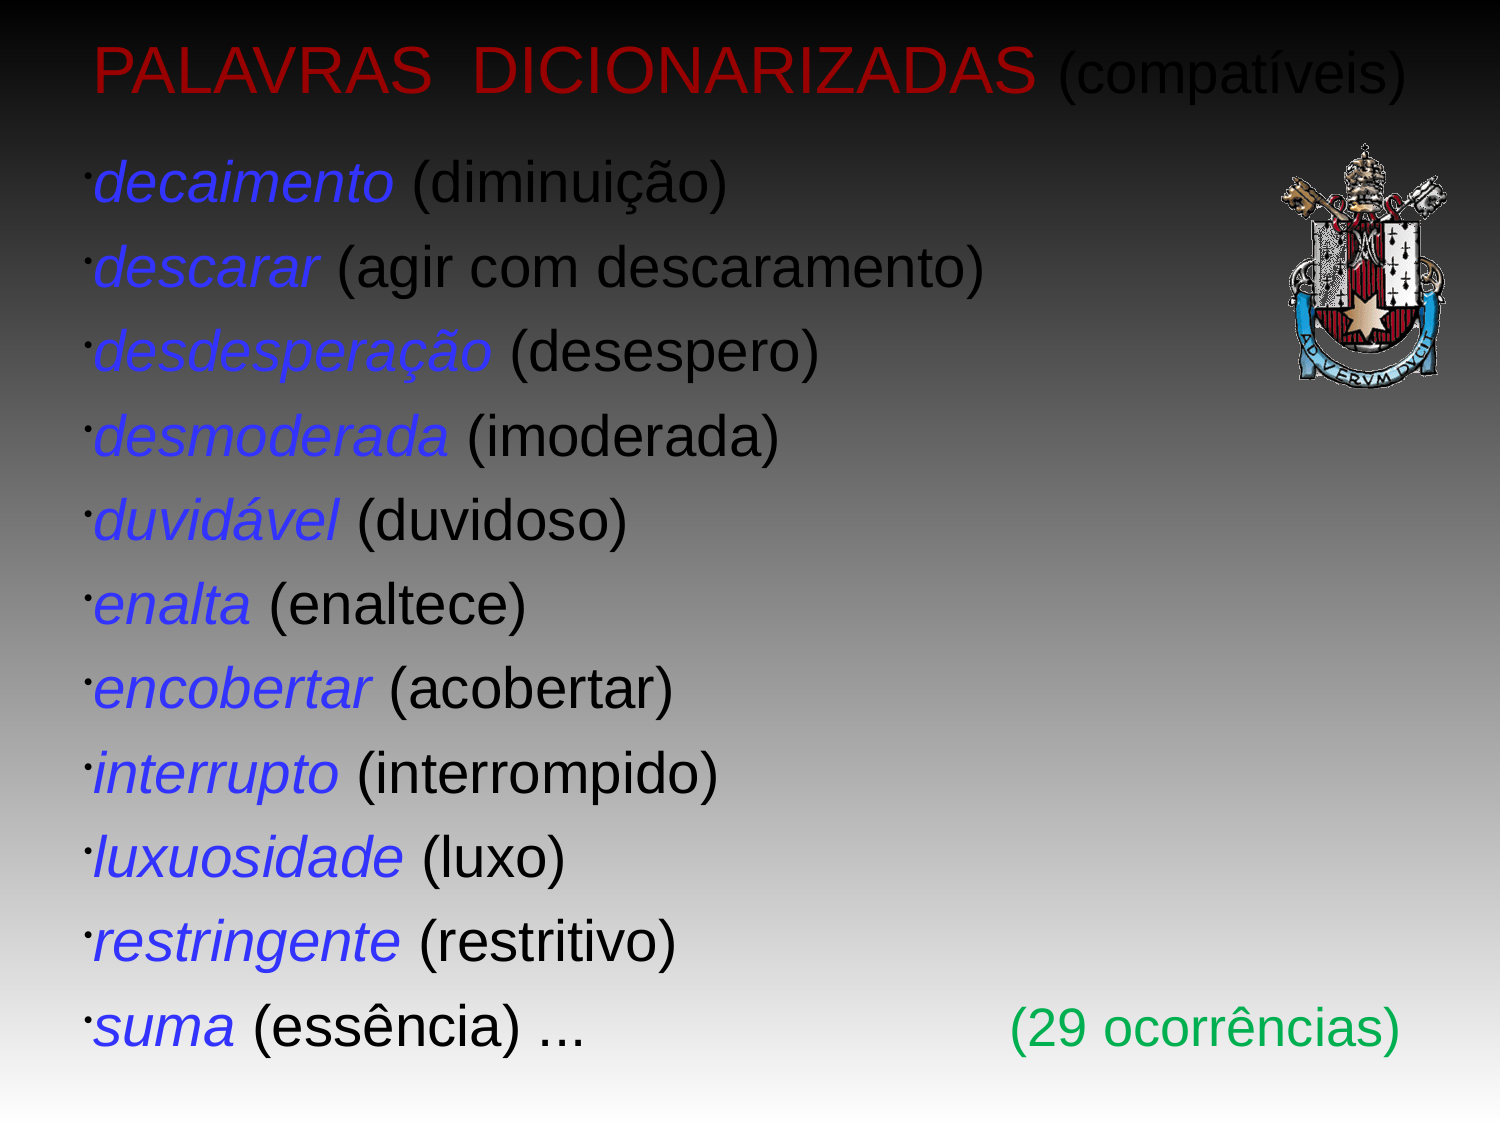

# PALAVRAS DICIONARIZADAS (compatíveis)
decaimento (diminuição)
descarar (agir com descaramento)
desdesperação (desespero)
desmoderada (imoderada)
duvidável (duvidoso)
enalta (enaltece)
encobertar (acobertar)
interrupto (interrompido)
luxuosidade (luxo)
restringente (restritivo)
suma (essência) ... (29 ocorrências)